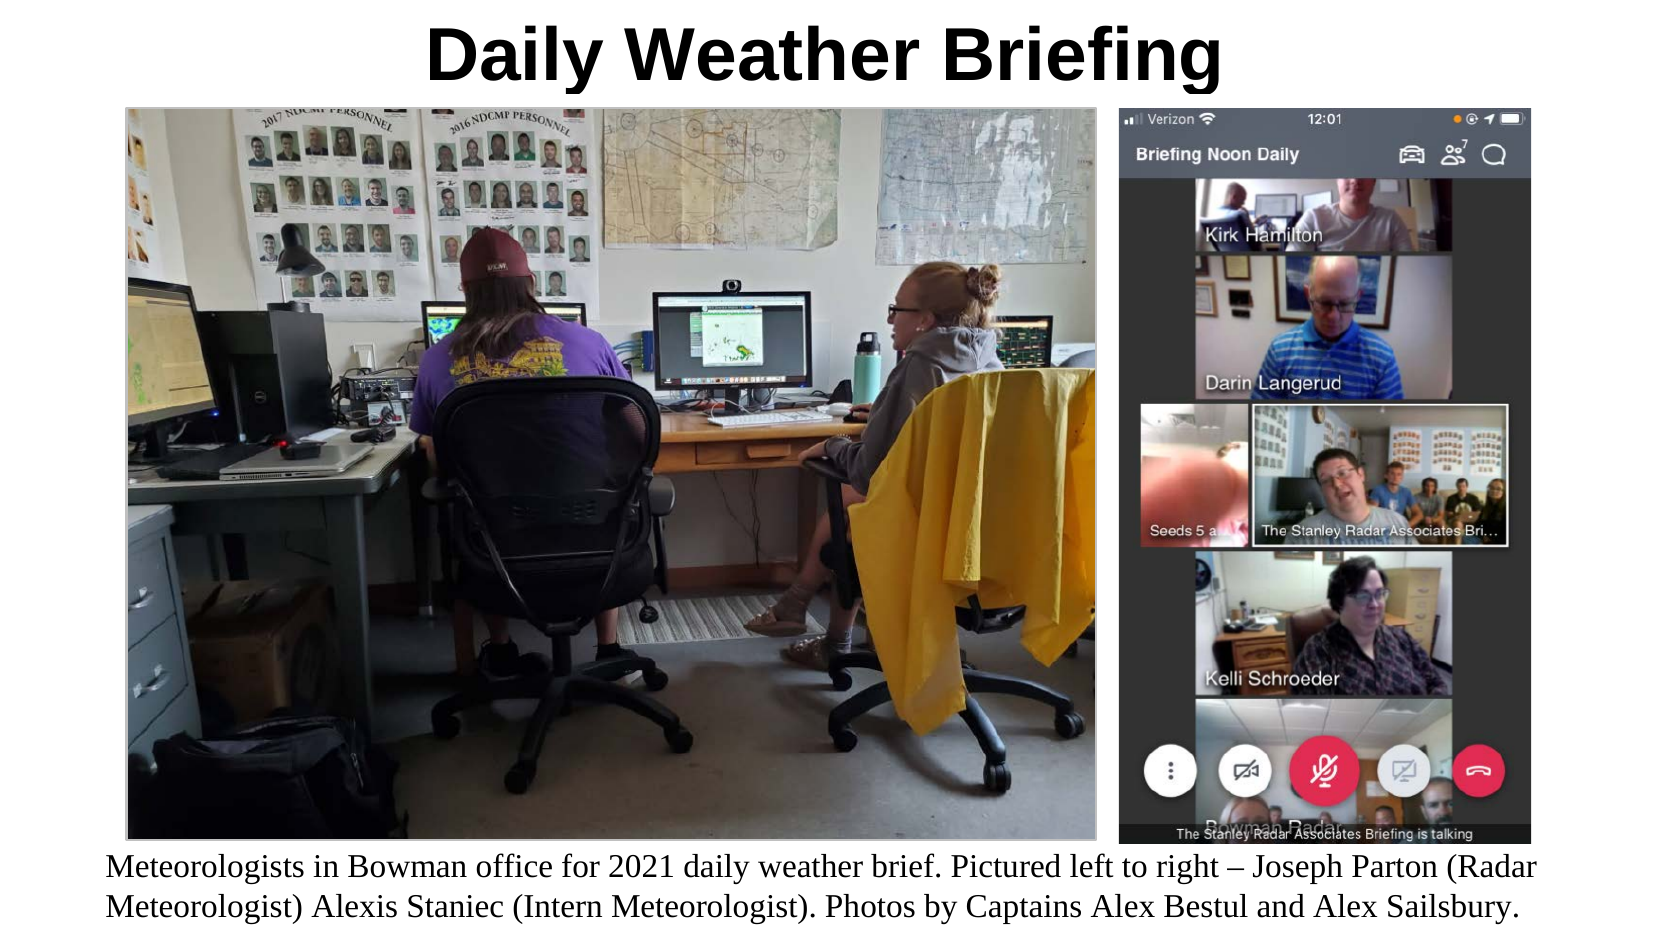

# Daily Weather Briefing
Meteorologists in Bowman office for 2021 daily weather brief. Pictured left to right – Joseph Parton (Radar Meteorologist) Alexis Staniec (Intern Meteorologist). Photos by Captains Alex Bestul and Alex Sailsbury.